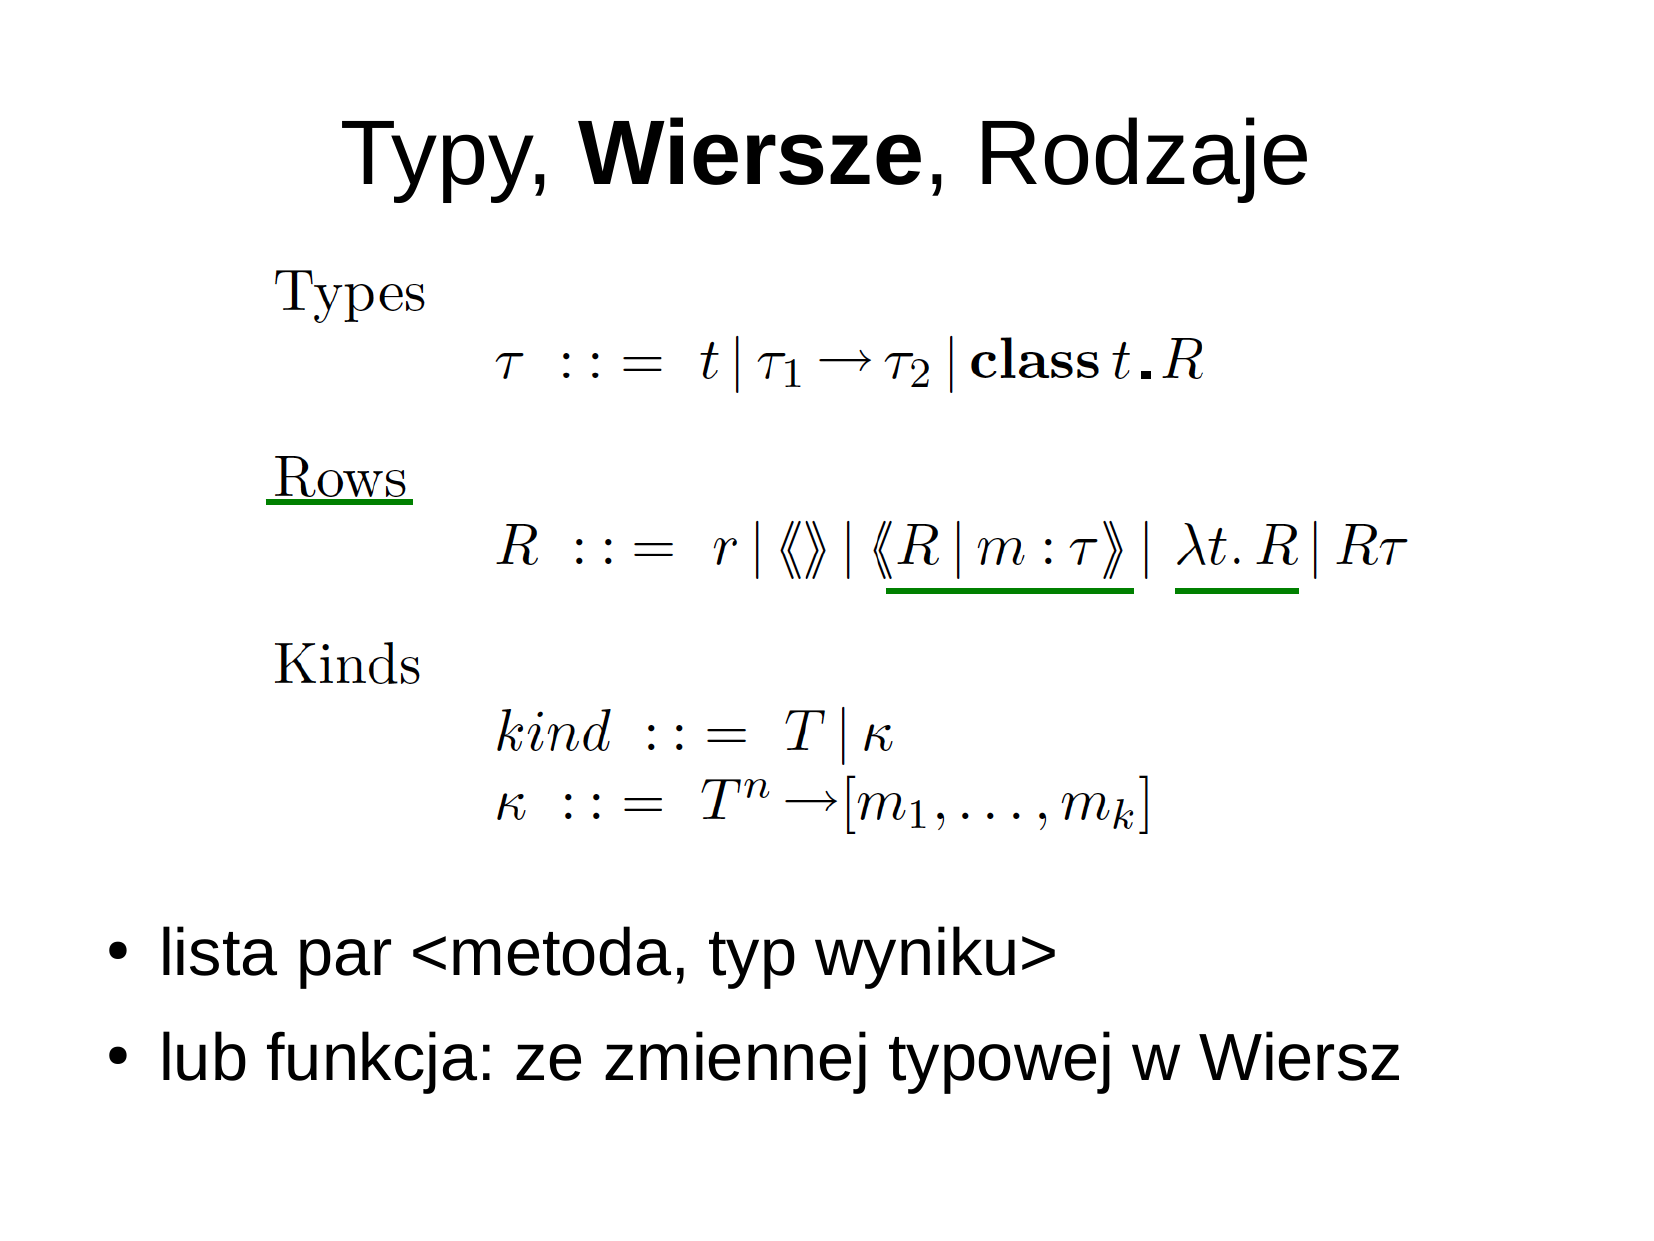

# Typy, Wiersze, Rodzaje
lista par <metoda, typ wyniku>
lub funkcja: ze zmiennej typowej w Wiersz